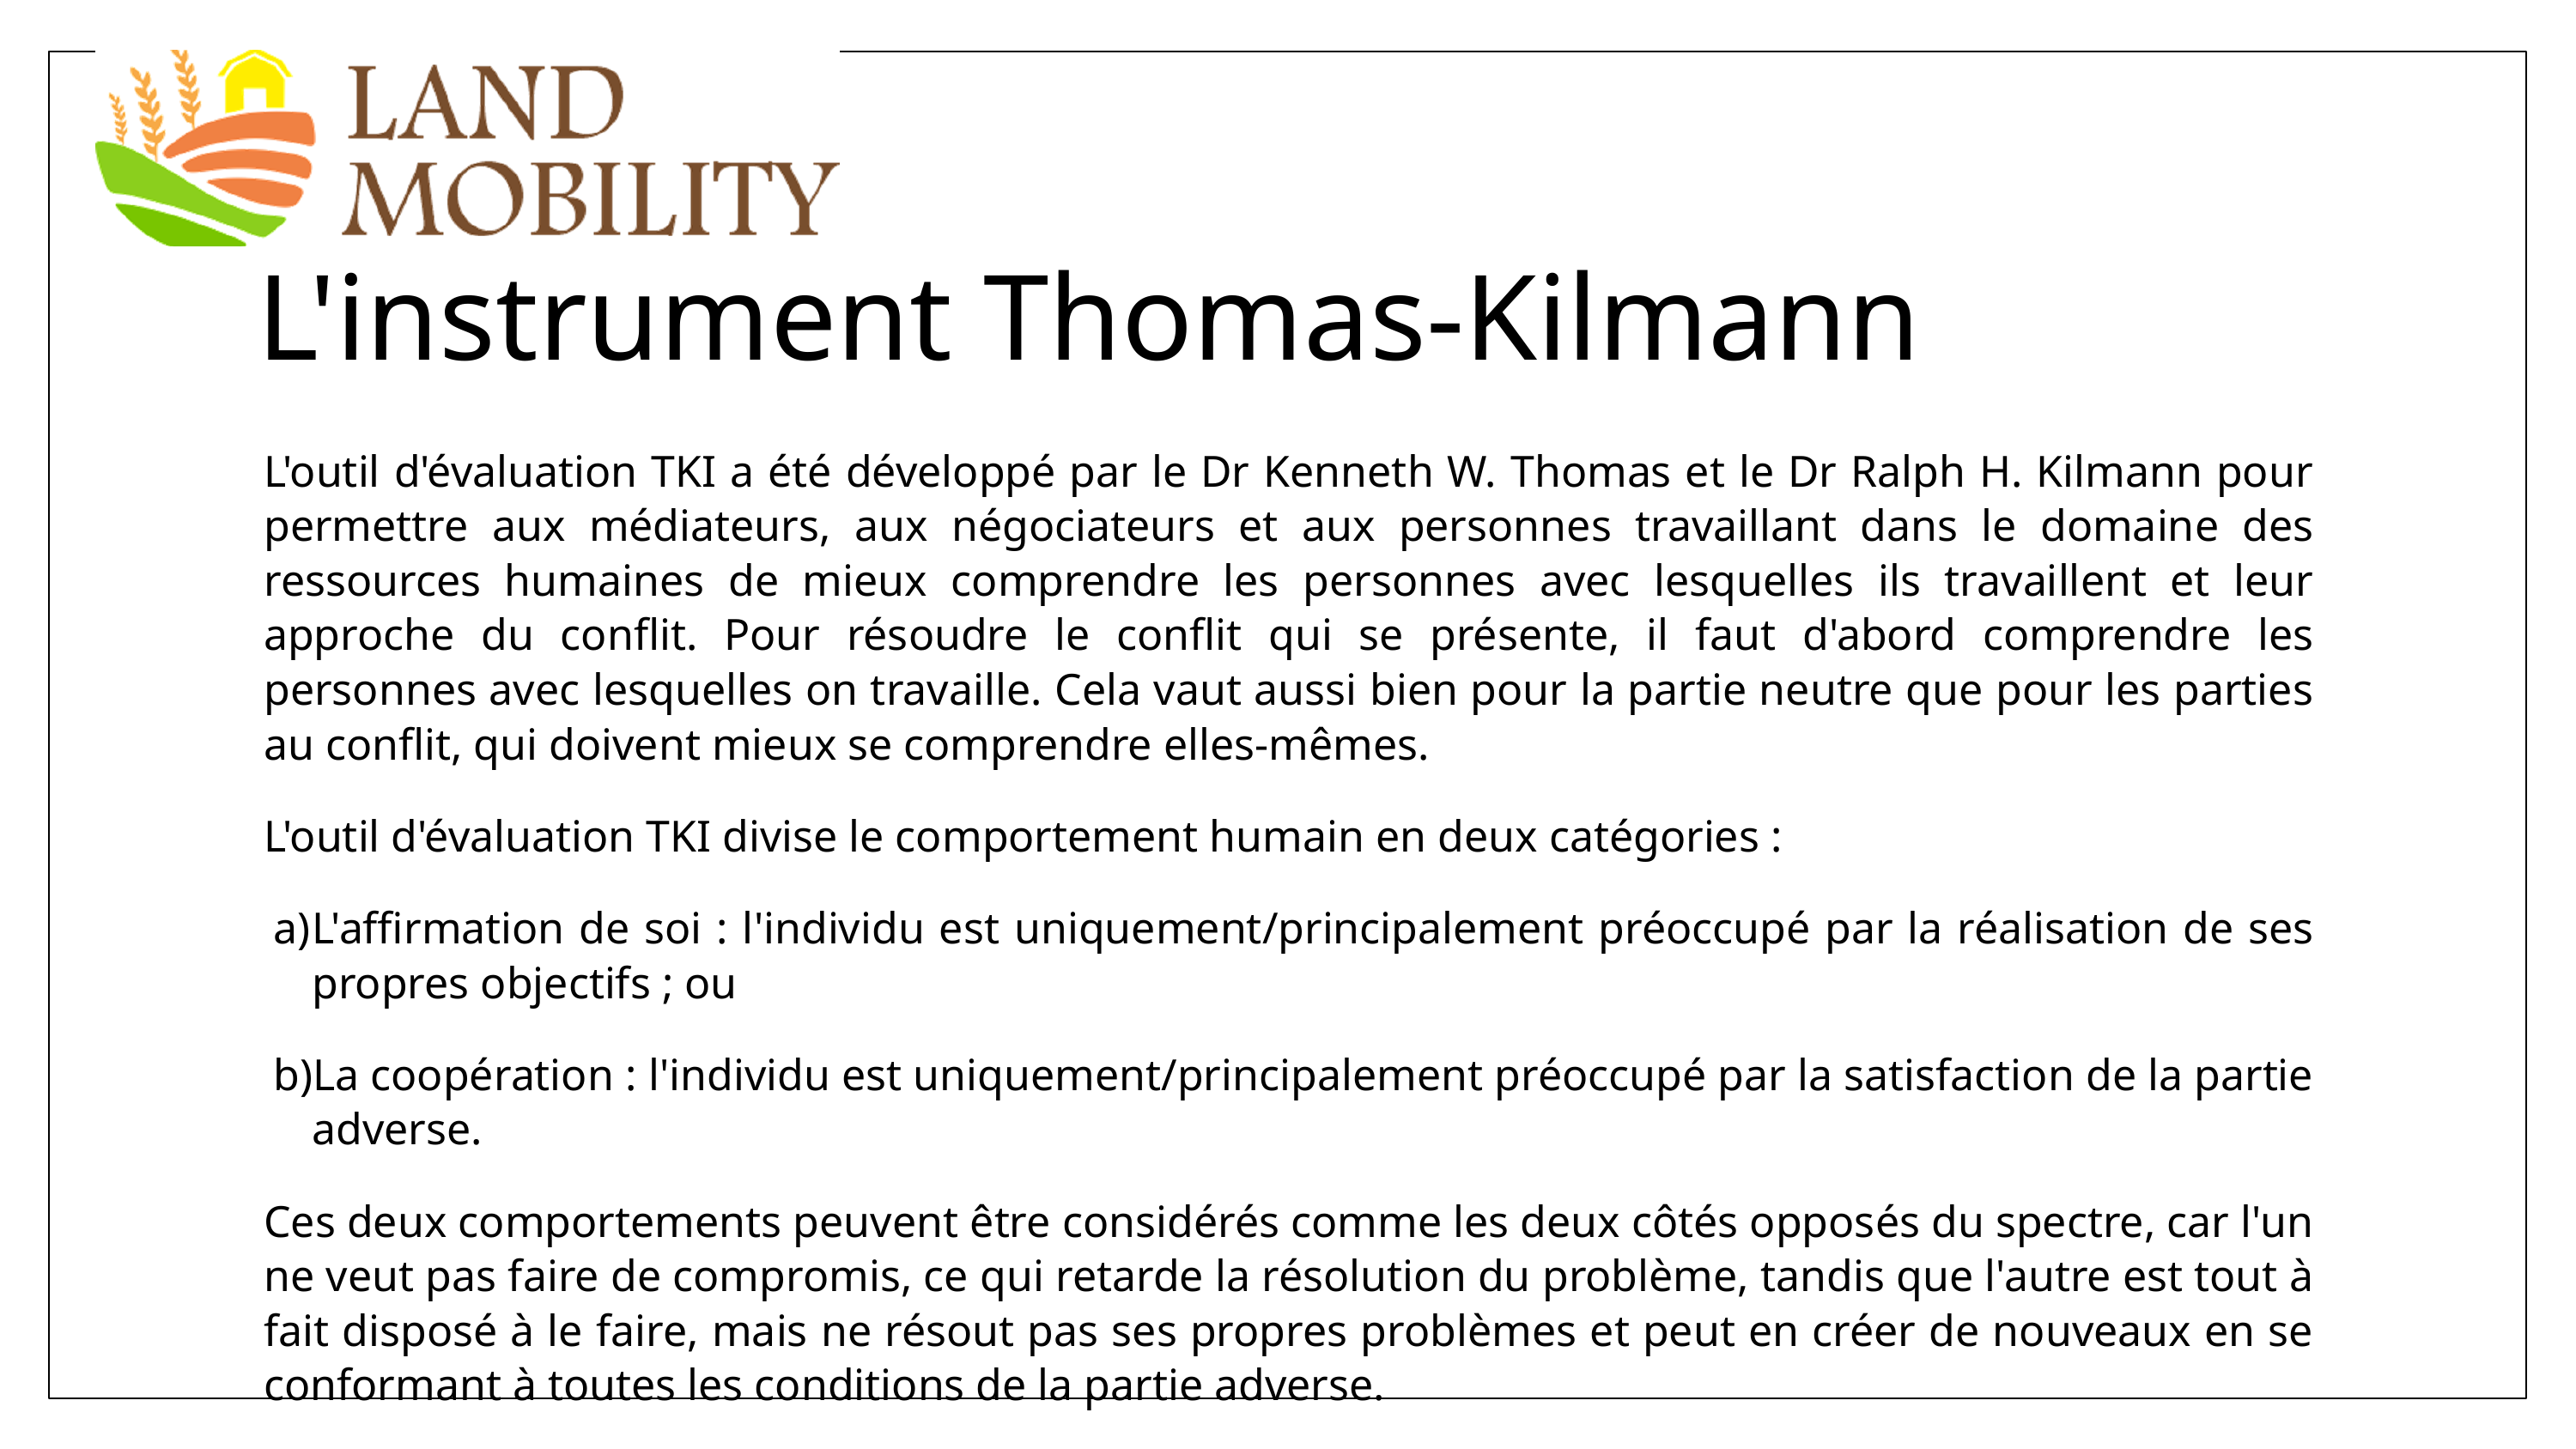

# L'instrument Thomas-Kilmann
L'outil d'évaluation TKI a été développé par le Dr Kenneth W. Thomas et le Dr Ralph H. Kilmann pour permettre aux médiateurs, aux négociateurs et aux personnes travaillant dans le domaine des ressources humaines de mieux comprendre les personnes avec lesquelles ils travaillent et leur approche du conflit. Pour résoudre le conflit qui se présente, il faut d'abord comprendre les personnes avec lesquelles on travaille. Cela vaut aussi bien pour la partie neutre que pour les parties au conflit, qui doivent mieux se comprendre elles-mêmes.
L'outil d'évaluation TKI divise le comportement humain en deux catégories :
L'affirmation de soi : l'individu est uniquement/principalement préoccupé par la réalisation de ses propres objectifs ; ou
La coopération : l'individu est uniquement/principalement préoccupé par la satisfaction de la partie adverse.
Ces deux comportements peuvent être considérés comme les deux côtés opposés du spectre, car l'un ne veut pas faire de compromis, ce qui retarde la résolution du problème, tandis que l'autre est tout à fait disposé à le faire, mais ne résout pas ses propres problèmes et peut en créer de nouveaux en se conformant à toutes les conditions de la partie adverse.